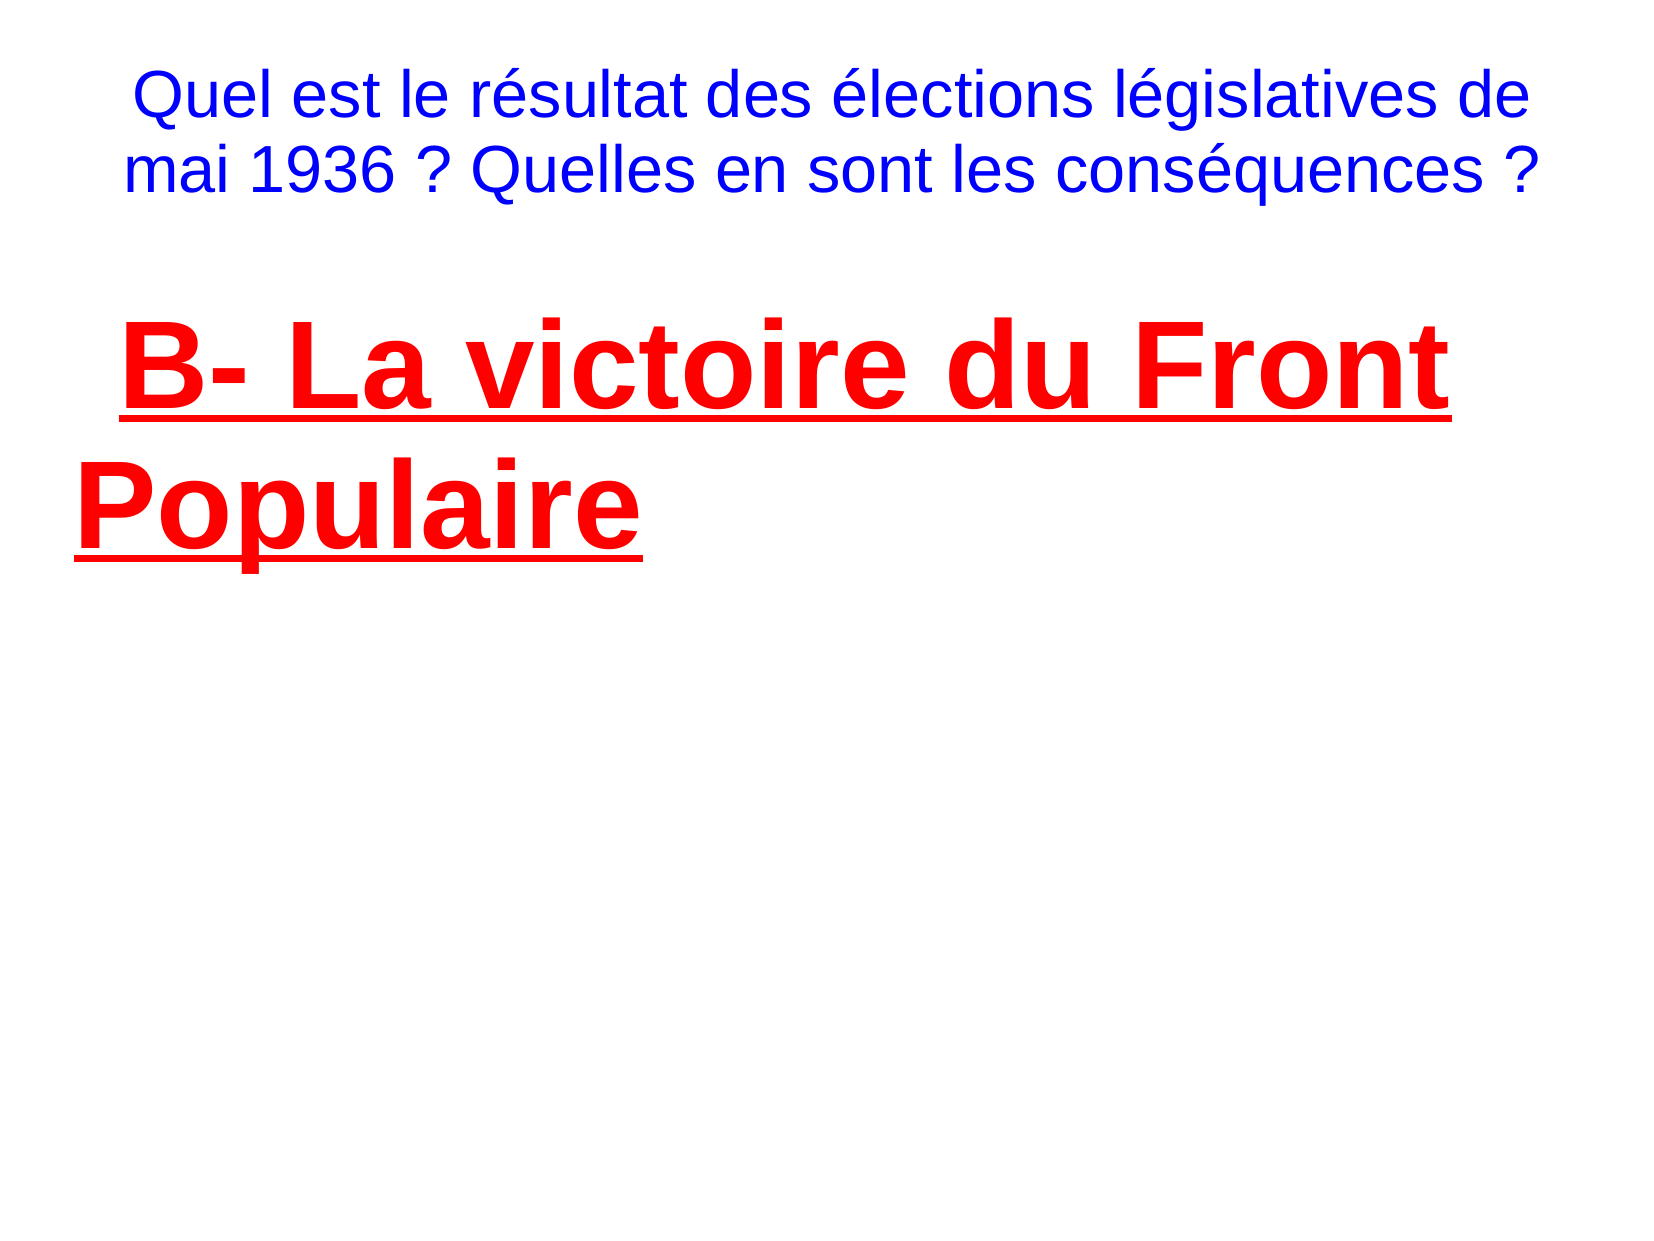

# Quel est le résultat des élections législatives de mai 1936 ? Quelles en sont les conséquences ?
B- La victoire du Front Populaire